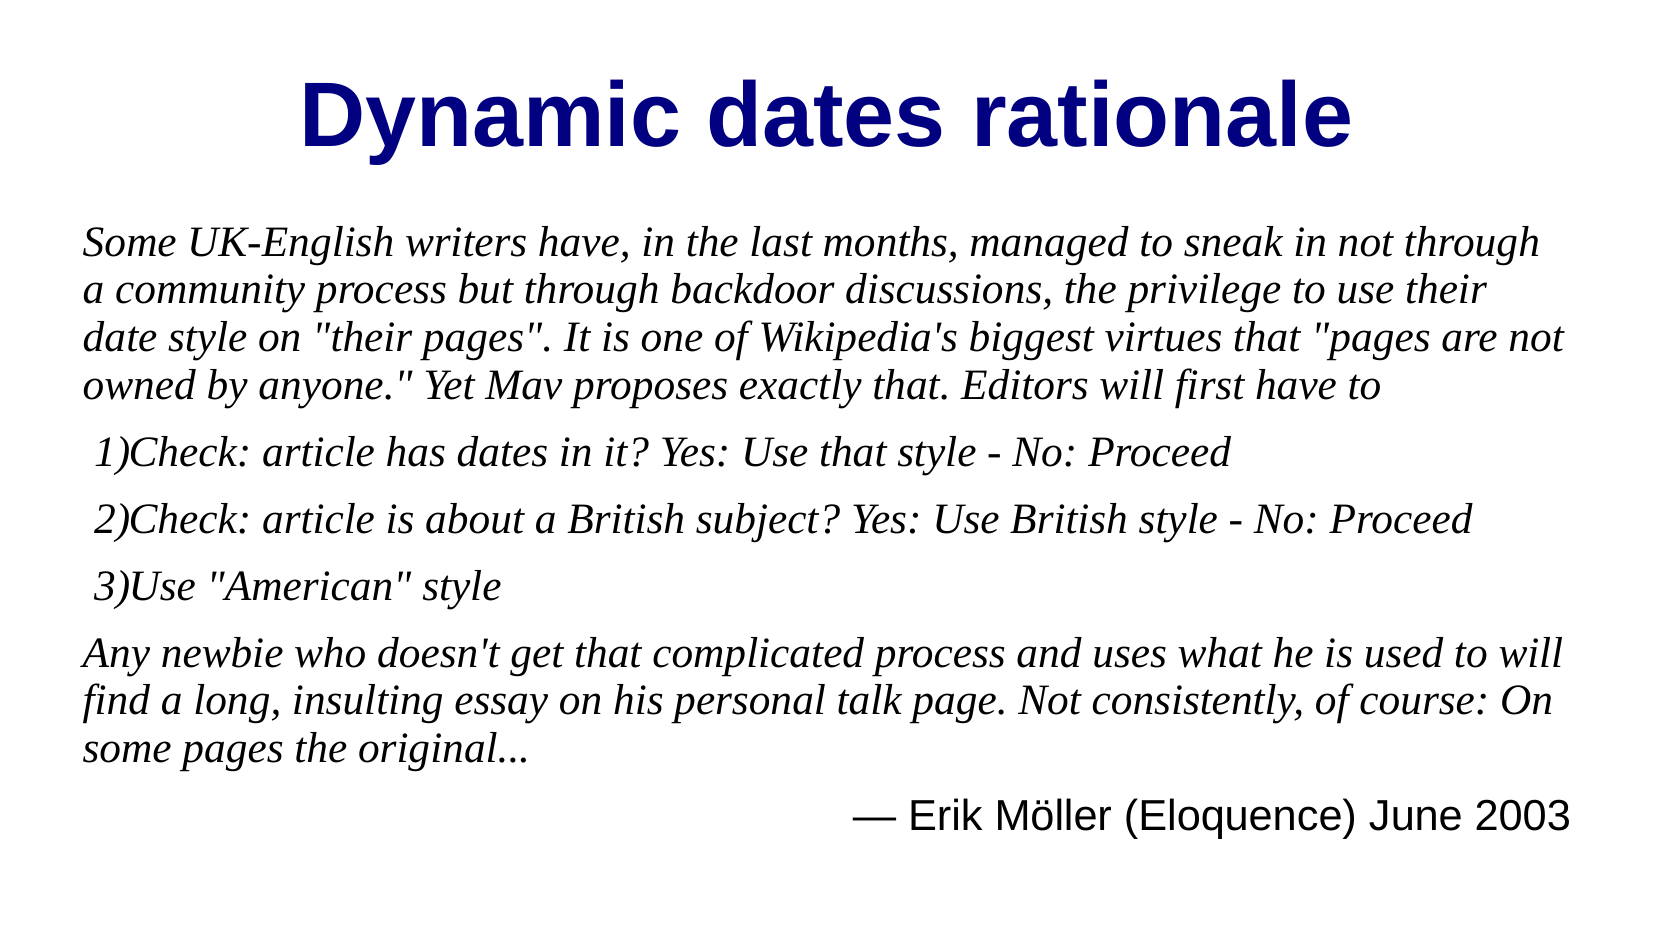

# Dynamic dates rationale
Some UK-English writers have, in the last months, managed to sneak in not through a community process but through backdoor discussions, the privilege to use their date style on "their pages". It is one of Wikipedia's biggest virtues that "pages are not owned by anyone." Yet Mav proposes exactly that. Editors will first have to
Check: article has dates in it? Yes: Use that style - No: Proceed
Check: article is about a British subject? Yes: Use British style - No: Proceed
Use "American" style
Any newbie who doesn't get that complicated process and uses what he is used to will find a long, insulting essay on his personal talk page. Not consistently, of course: On some pages the original...
— Erik Möller (Eloquence) June 2003